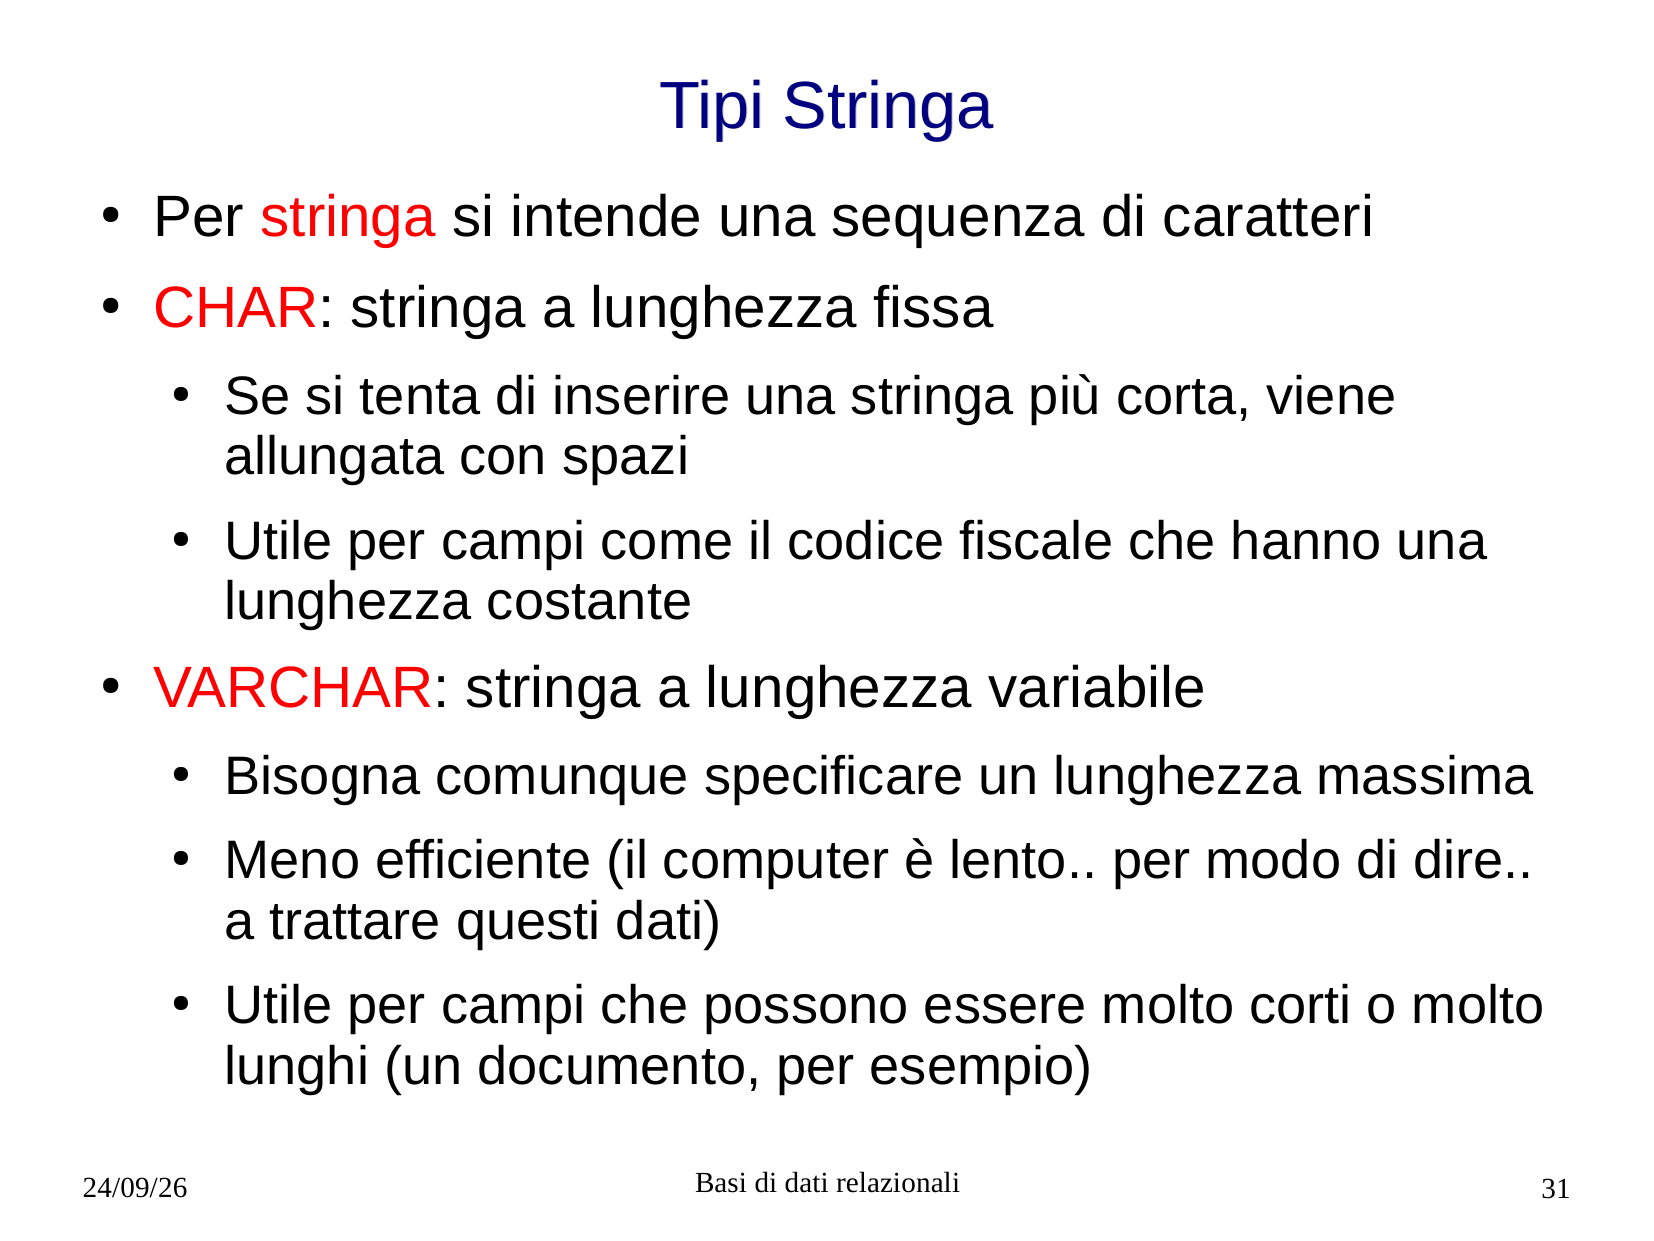

# Tipi Stringa
Per stringa si intende una sequenza di caratteri
CHAR: stringa a lunghezza fissa
Se si tenta di inserire una stringa più corta, viene allungata con spazi
Utile per campi come il codice fiscale che hanno una lunghezza costante
VARCHAR: stringa a lunghezza variabile
Bisogna comunque specificare un lunghezza massima
Meno efficiente (il computer è lento.. per modo di dire.. a trattare questi dati)
Utile per campi che possono essere molto corti o molto lunghi (un documento, per esempio)